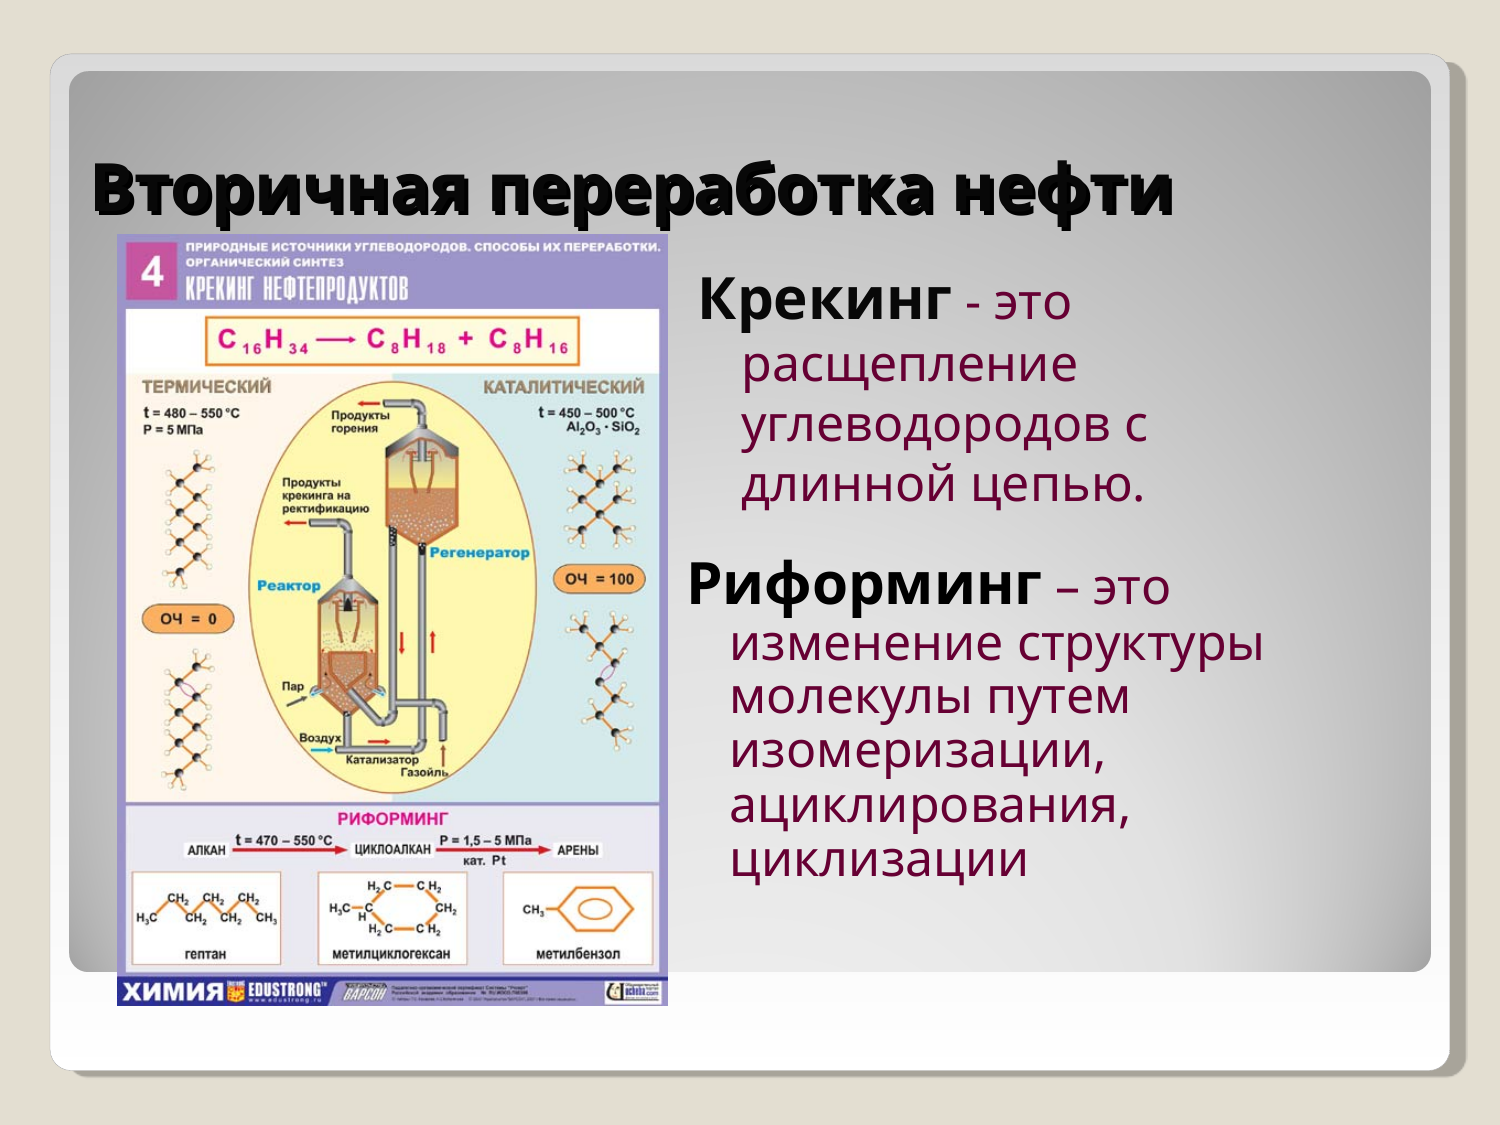

# Вторичная переработка нефти
Крекинг - это расщепление углеводородов с длинной цепью.
Риформинг – это изменение структуры молекулы путем изомеризации, ациклирования, циклизации